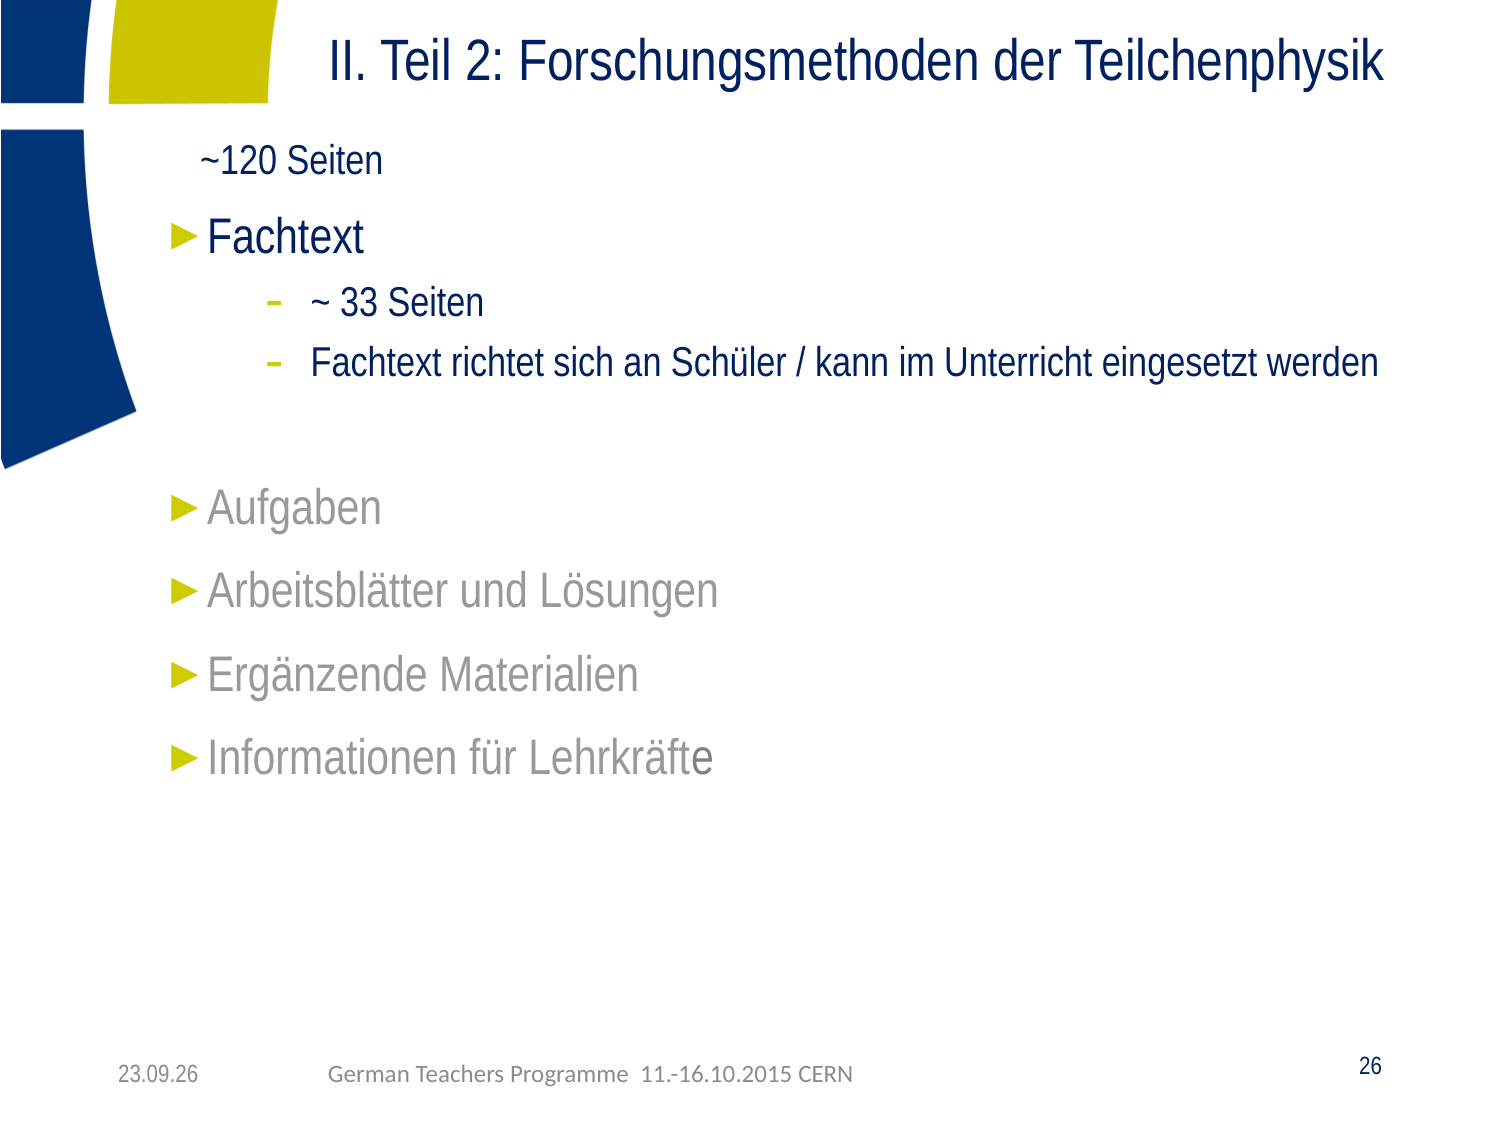

II. Teil 2: Forschungsmethoden der Teilchenphysik
# ~120 Seiten
Fachtext
~ 33 Seiten
Fachtext richtet sich an Schüler / kann im Unterricht eingesetzt werden
Aufgaben
Arbeitsblätter und Lösungen
Ergänzende Materialien
Informationen für Lehrkräfte
German Teachers Programme 11.-16.10.2015 CERN